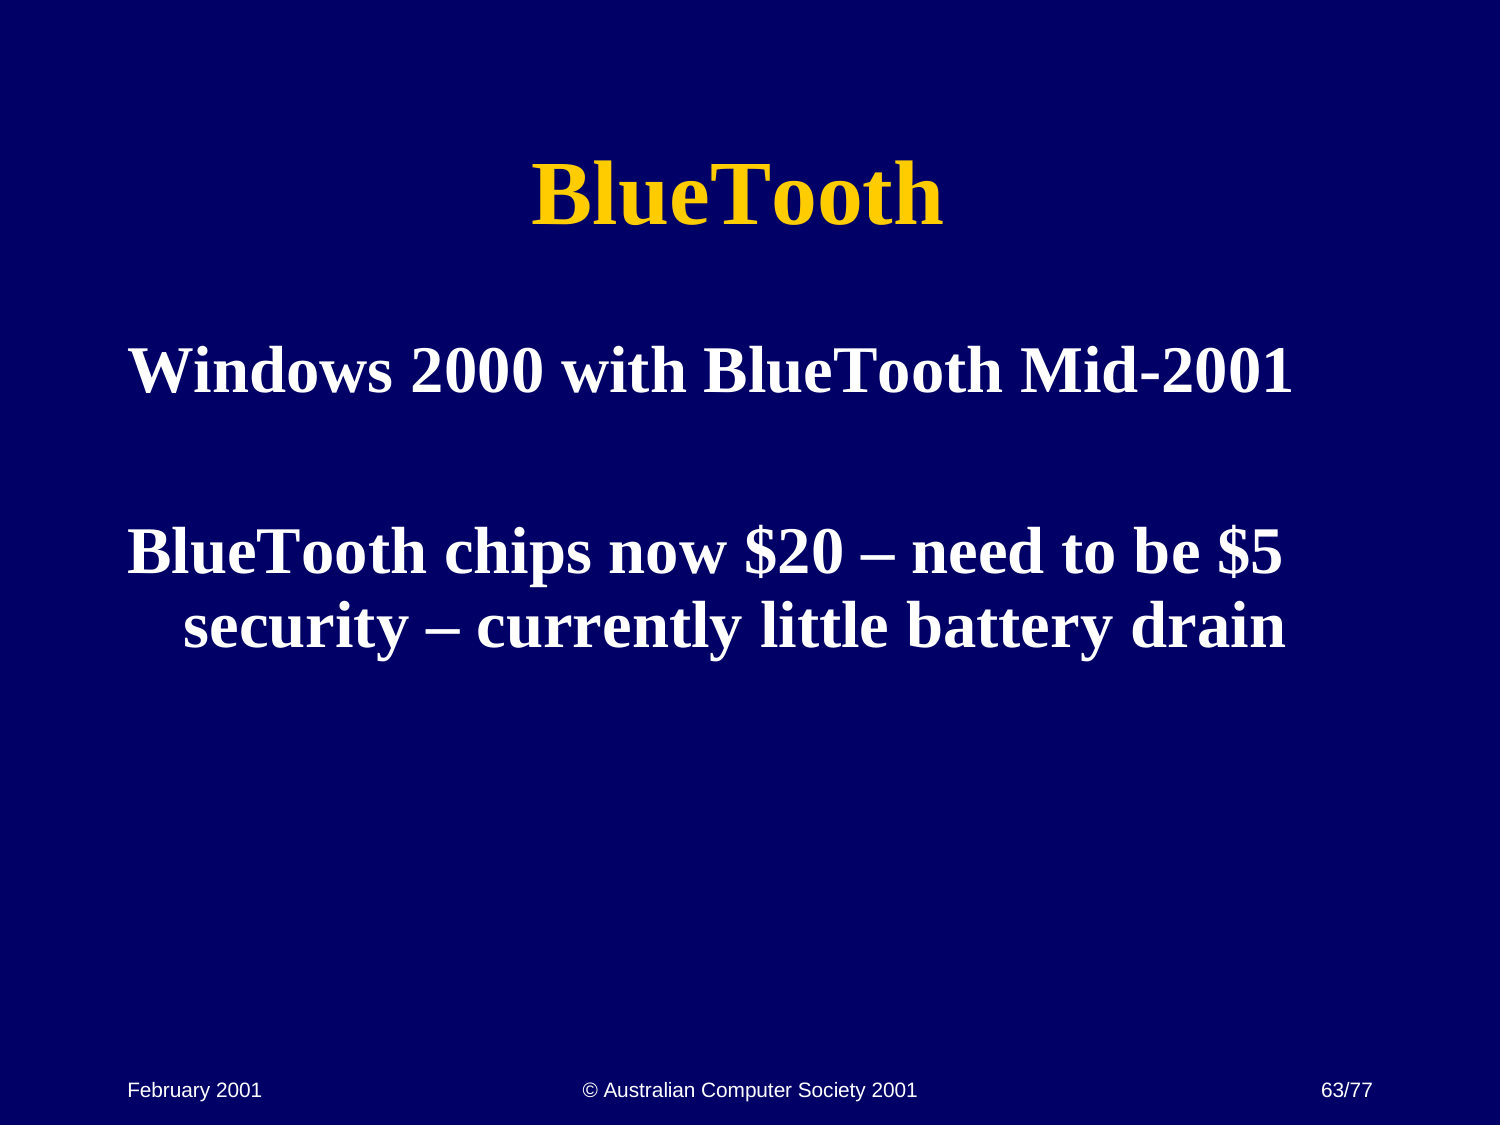

# BlueTooth
Windows 2000 with BlueTooth Mid-2001
BlueTooth chips now $20 – need to be $5 security – currently little battery drain
February 2001
© Australian Computer Society 2001
63